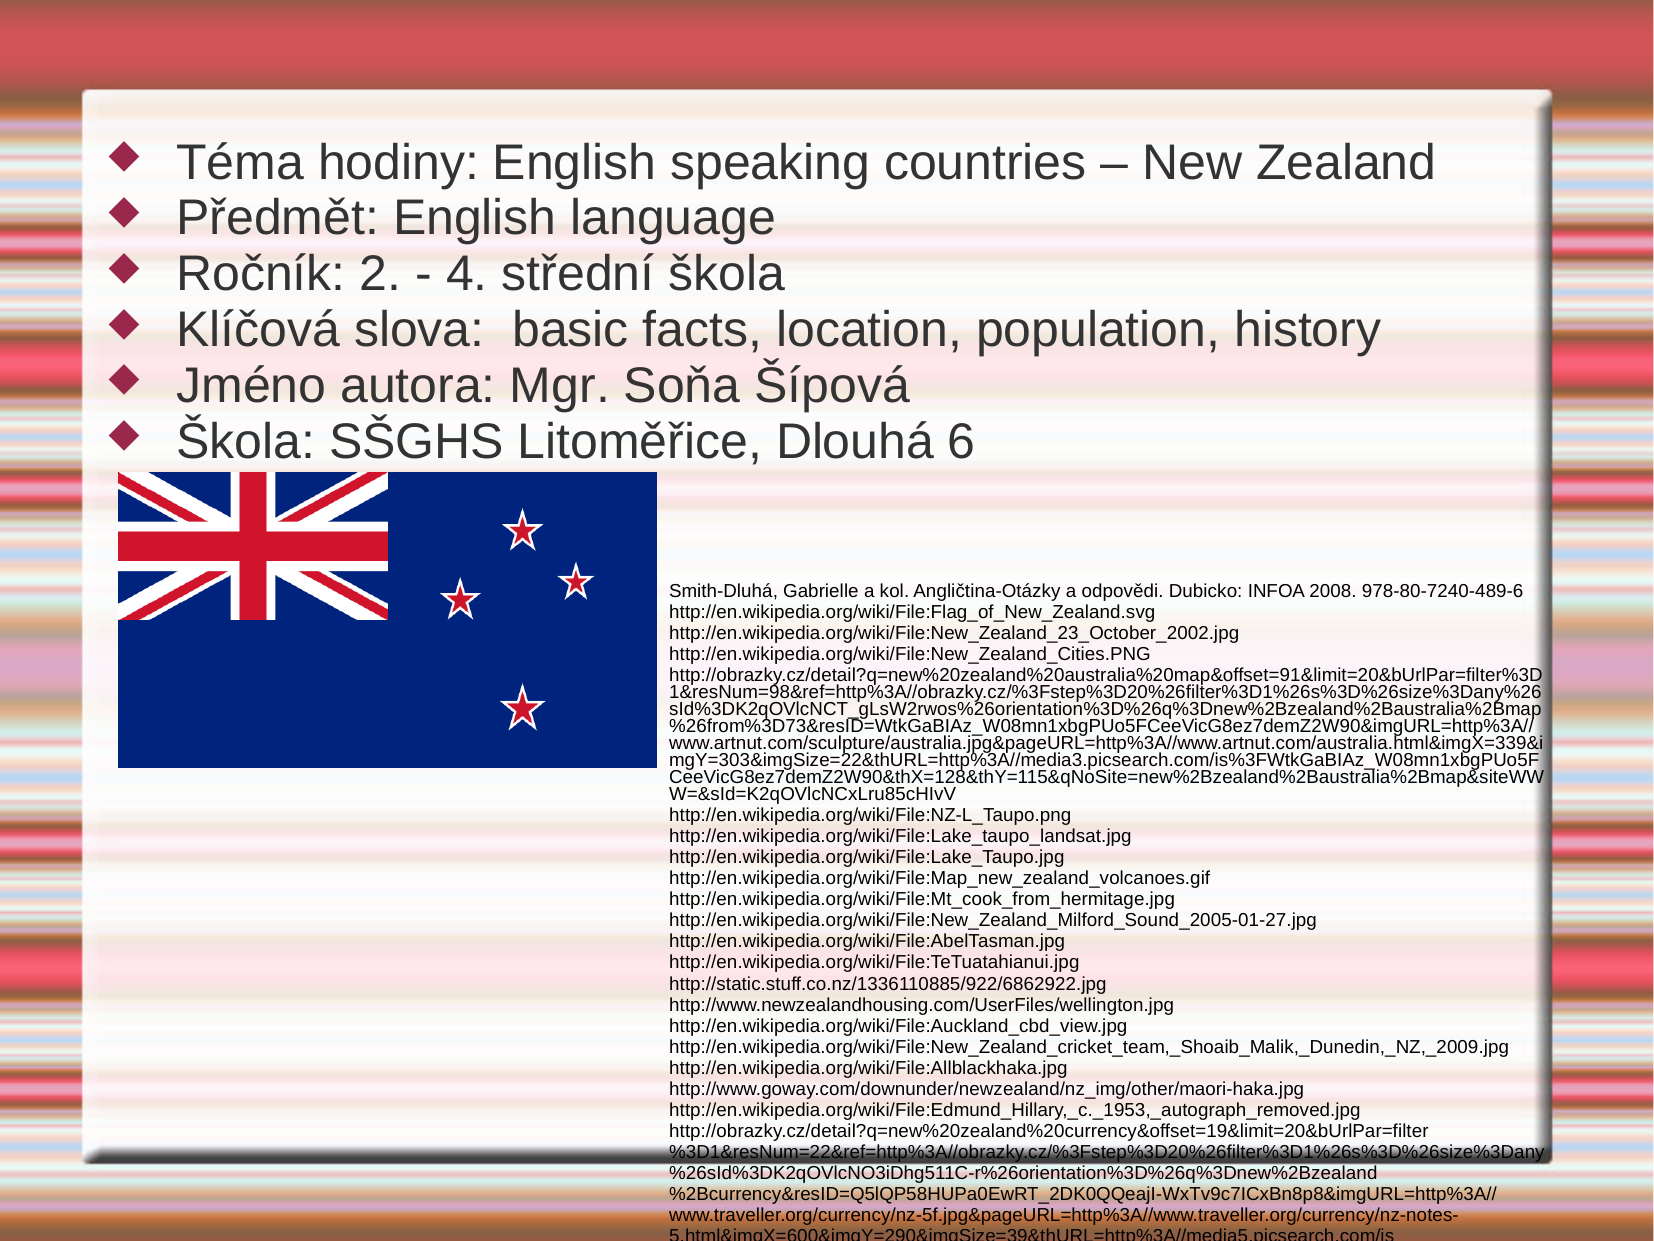

# Téma hodiny: English speaking countries – New Zealand
Předmět: English language
Ročník: 2. - 4. střední škola
Klíčová slova: basic facts, location, population, history
Jméno autora: Mgr. Soňa Šípová
Škola: SŠGHS Litoměřice, Dlouhá 6
Smith-Dluhá, Gabrielle a kol. Angličtina-Otázky a odpovědi. Dubicko: INFOA 2008. 978-80-7240-489-6
http://en.wikipedia.org/wiki/File:Flag_of_New_Zealand.svg
http://en.wikipedia.org/wiki/File:New_Zealand_23_October_2002.jpg
http://en.wikipedia.org/wiki/File:New_Zealand_Cities.PNG
http://obrazky.cz/detail?q=new%20zealand%20australia%20map&offset=91&limit=20&bUrlPar=filter%3D1&resNum=98&ref=http%3A//obrazky.cz/%3Fstep%3D20%26filter%3D1%26s%3D%26size%3Dany%26sId%3DK2qOVlcNCT_gLsW2rwos%26orientation%3D%26q%3Dnew%2Bzealand%2Baustralia%2Bmap%26from%3D73&resID=WtkGaBIAz_W08mn1xbgPUo5FCeeVicG8ez7demZ2W90&imgURL=http%3A//www.artnut.com/sculpture/australia.jpg&pageURL=http%3A//www.artnut.com/australia.html&imgX=339&imgY=303&imgSize=22&thURL=http%3A//media3.picsearch.com/is%3FWtkGaBIAz_W08mn1xbgPUo5FCeeVicG8ez7demZ2W90&thX=128&thY=115&qNoSite=new%2Bzealand%2Baustralia%2Bmap&siteWWW=&sId=K2qOVlcNCxLru85cHIvV
http://en.wikipedia.org/wiki/File:NZ-L_Taupo.png
http://en.wikipedia.org/wiki/File:Lake_taupo_landsat.jpg
http://en.wikipedia.org/wiki/File:Lake_Taupo.jpg
http://en.wikipedia.org/wiki/File:Map_new_zealand_volcanoes.gif
http://en.wikipedia.org/wiki/File:Mt_cook_from_hermitage.jpg
http://en.wikipedia.org/wiki/File:New_Zealand_Milford_Sound_2005-01-27.jpg
http://en.wikipedia.org/wiki/File:AbelTasman.jpg
http://en.wikipedia.org/wiki/File:TeTuatahianui.jpg
http://static.stuff.co.nz/1336110885/922/6862922.jpg
http://www.newzealandhousing.com/UserFiles/wellington.jpg
http://en.wikipedia.org/wiki/File:Auckland_cbd_view.jpg
http://en.wikipedia.org/wiki/File:New_Zealand_cricket_team,_Shoaib_Malik,_Dunedin,_NZ,_2009.jpg
http://en.wikipedia.org/wiki/File:Allblackhaka.jpg
http://www.goway.com/downunder/newzealand/nz_img/other/maori-haka.jpg
http://en.wikipedia.org/wiki/File:Edmund_Hillary,_c._1953,_autograph_removed.jpg
http://obrazky.cz/detail?q=new%20zealand%20currency&offset=19&limit=20&bUrlPar=filter%3D1&resNum=22&ref=http%3A//obrazky.cz/%3Fstep%3D20%26filter%3D1%26s%3D%26size%3Dany%26sId%3DK2qOVlcNO3iDhg511C-r%26orientation%3D%26q%3Dnew%2Bzealand%2Bcurrency&resID=Q5lQP58HUPa0EwRT_2DK0QQeajI-WxTv9c7ICxBn8p8&imgURL=http%3A//www.traveller.org/currency/nz-5f.jpg&pageURL=http%3A//www.traveller.org/currency/nz-notes-5.html&imgX=600&imgY=290&imgSize=39&thURL=http%3A//media5.picsearch.com/is%3FQ5lQP58HUPa0EwRT_2DK0QQeajI-WxTv9c7ICxBn8p8&thX=128&thY=62&qNoSite=new%2Bzealand%2Bcurrency&siteWWW=&sId=K2qOVlcNOvBBhgsSFwS4
http://en.wikipedia.org/wiki/File:Everest_kalapatthar_crop.jpg
http://obrazky.cz/detail?q=new%20zealand%20currency&offset=91&limit=20&bUrlPar=filter%3D1&resNum=108&ref=http%3A//obrazky.cz/%3Fstep%3D20%26filter%3D1%26s%3D%26size%3Dany%26sId%3DK2qOVlcNO3iDhg511C-r%26orientation%3D%26q%3Dnew%2Bzealand%2Bcurrency%26from%3D73&resID=RIInsyZbnO6AnRTVfsk3-neeytWtn1rcv30fQWorILM&imgURL=http%3A//www.webs4u.co.nz/currency/5-dollar.jpg&pageURL=http%3A//www.webs4u.co.nz/currency/currency2.html&imgX=449&imgY=218&imgSize=33&thURL=http%3A//media5.picsearch.com/is%3FRIInsyZbnO6AnRTVfsk3-neeytWtn1rcv30fQWorILM&thX=128&thY=62&qNoSite=new%2Bzealand%2Bcurrency&siteWWW=&sId=K2qOVlcNONlwh8sA8aT7